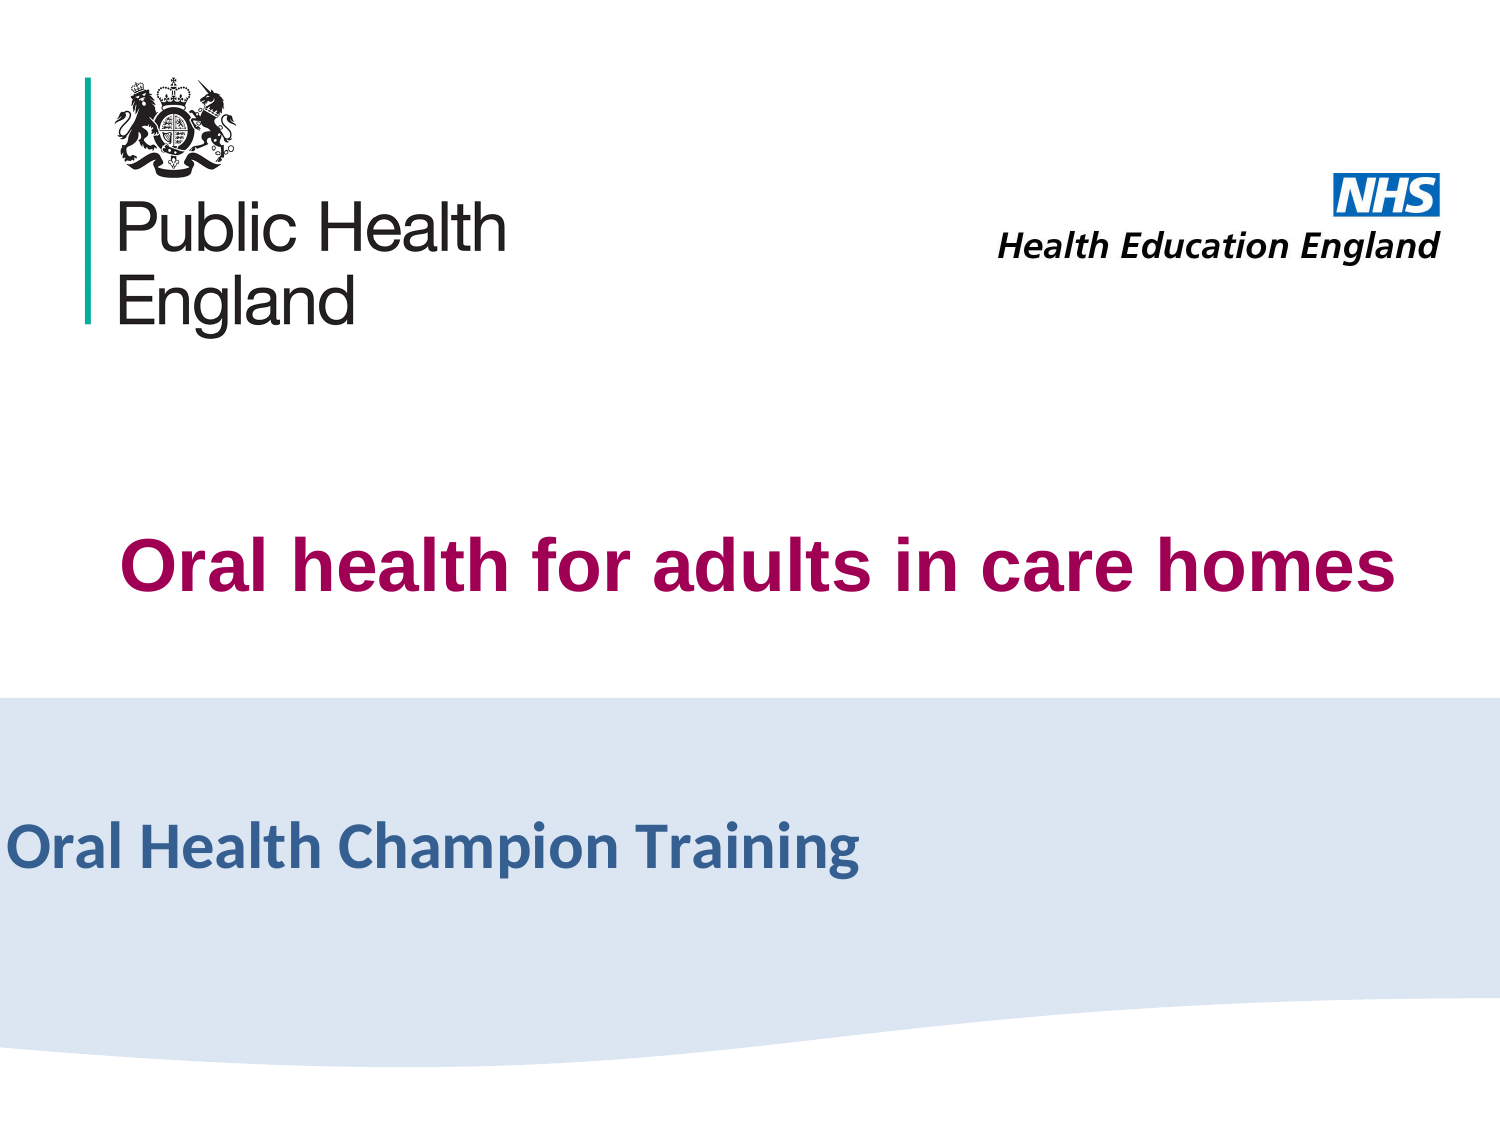

Oral health for adults in care homes
Oral Health Champion Training